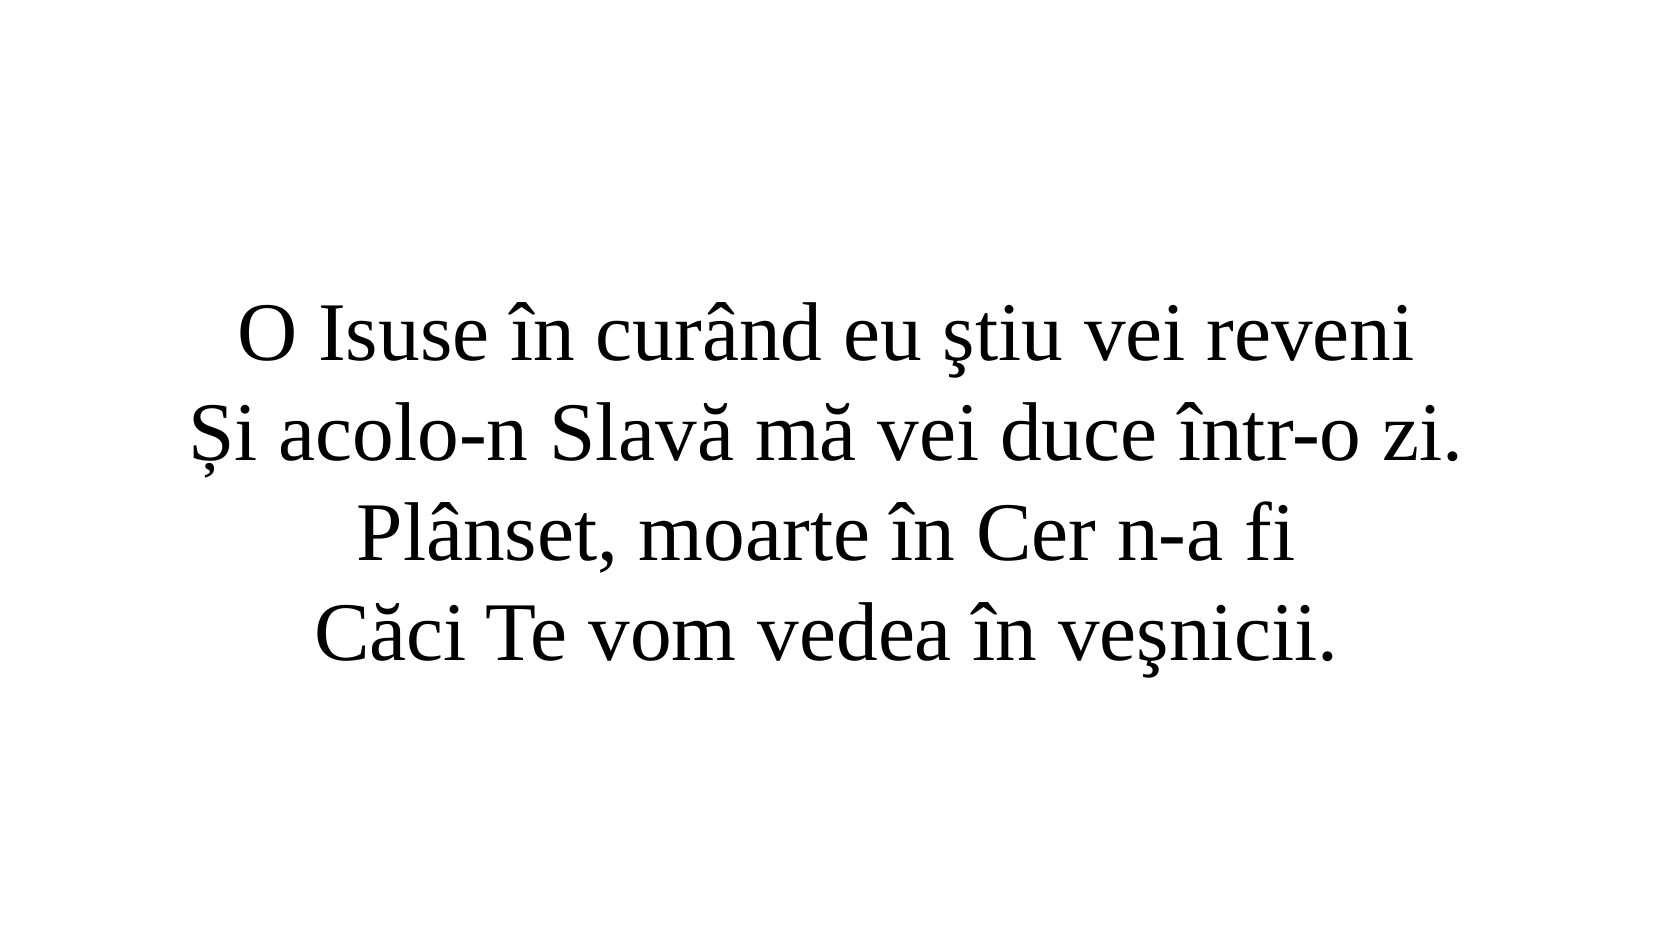

# O Isuse în curând eu ştiu vei reveni
Și acolo-n Slavă mă vei duce într-o zi.
Plânset, moarte în Cer n-a fi
Căci Te vom vedea în veşnicii.